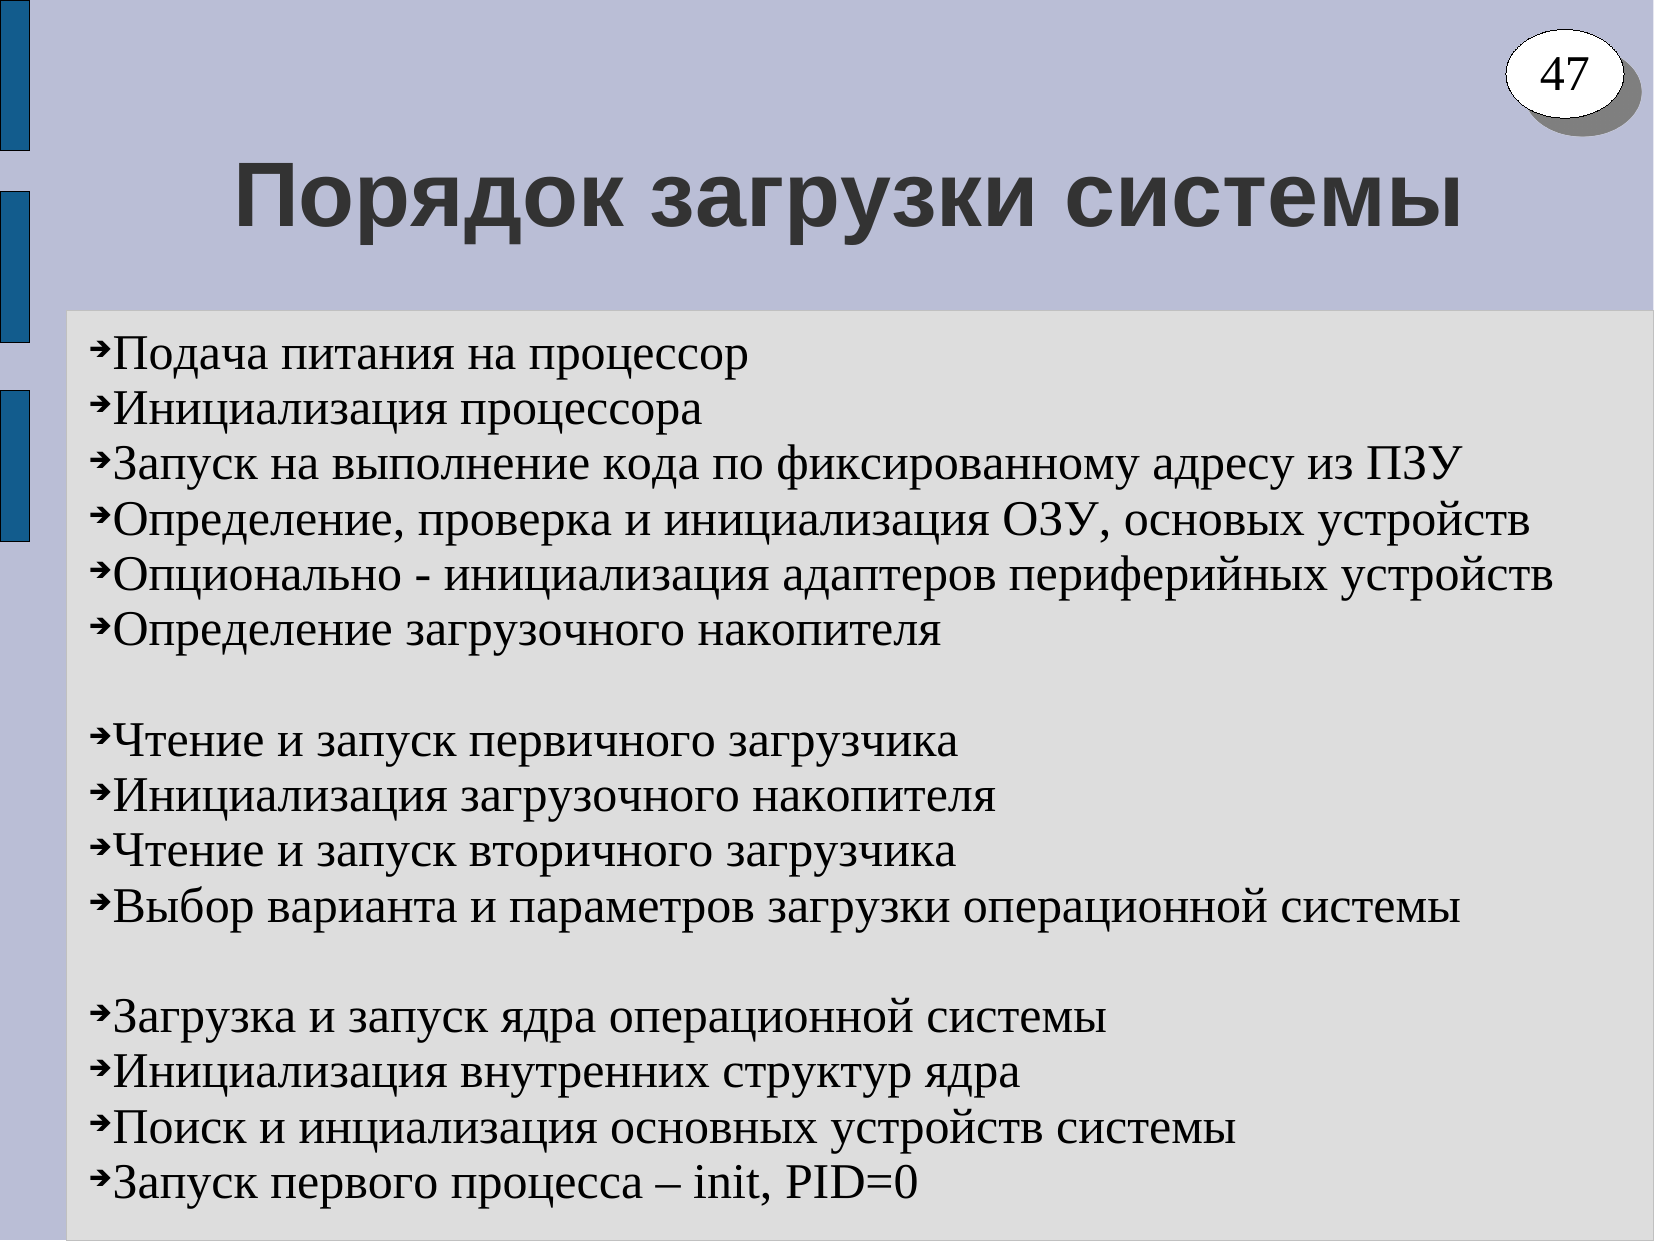

47
# Порядок загрузки системы
Подача питания на процессор
Инициализация процессора
Запуск на выполнение кода по фиксированному адресу из ПЗУ
Определение, проверка и инициализация ОЗУ, основых устройств
Опционально - инициализация адаптеров периферийных устройств
Определение загрузочного накопителя
Чтение и запуск первичного загрузчика
Инициализация загрузочного накопителя
Чтение и запуск вторичного загрузчика
Выбор варианта и параметров загрузки операционной системы
Загрузка и запуск ядра операционной системы
Инициализация внутренних структур ядра
Поиск и инциализация основных устройств системы
Запуск первого процесса – init, PID=0